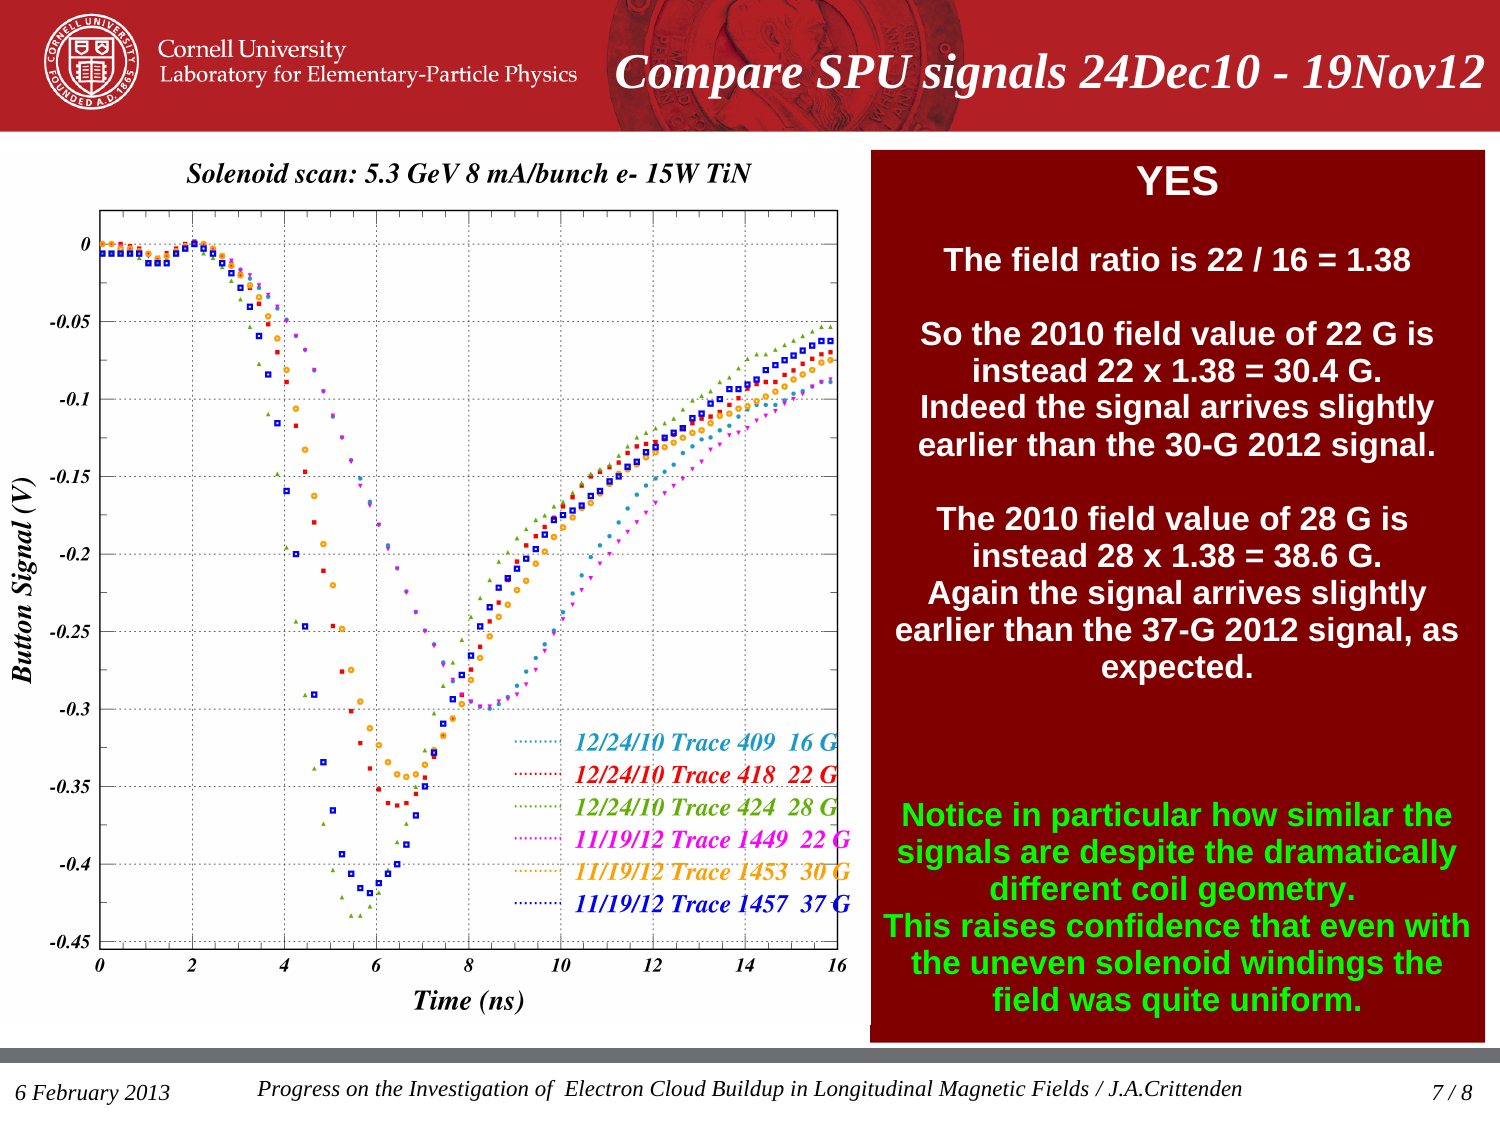

# Compare SPU signals 24Dec10 - 19Nov12
YES
The field ratio is 22 / 16 = 1.38
So the 2010 field value of 22 G is instead 22 x 1.38 = 30.4 G.
Indeed the signal arrives slightly earlier than the 30-G 2012 signal.
The 2010 field value of 28 G is
instead 28 x 1.38 = 38.6 G.
Again the signal arrives slightly earlier than the 37-G 2012 signal, as expected.
Notice in particular how similar the signals are despite the dramatically different coil geometry.
This raises confidence that even with the uneven solenoid windings the field was quite uniform.